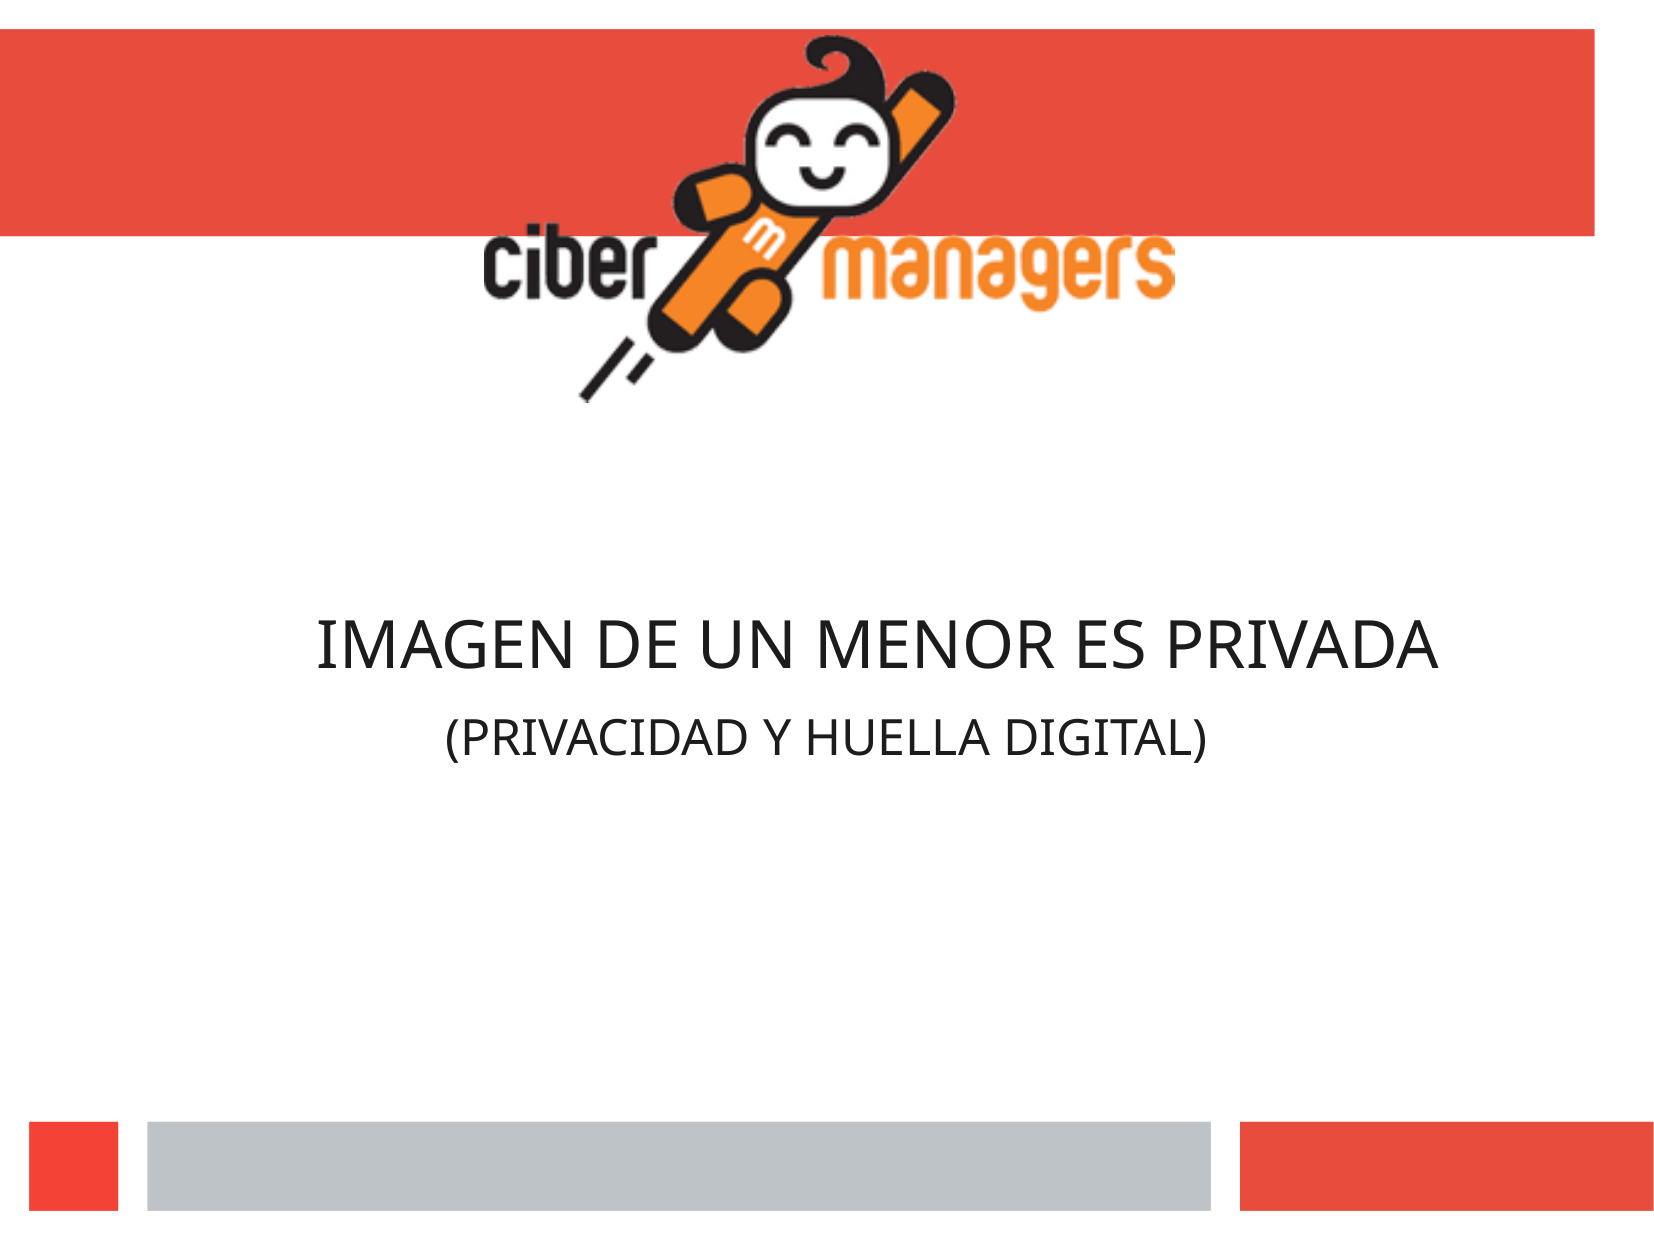

#
 IMAGEN DE UN MENOR ES PRIVADA
 (PRIVACIDAD Y HUELLA DIGITAL)